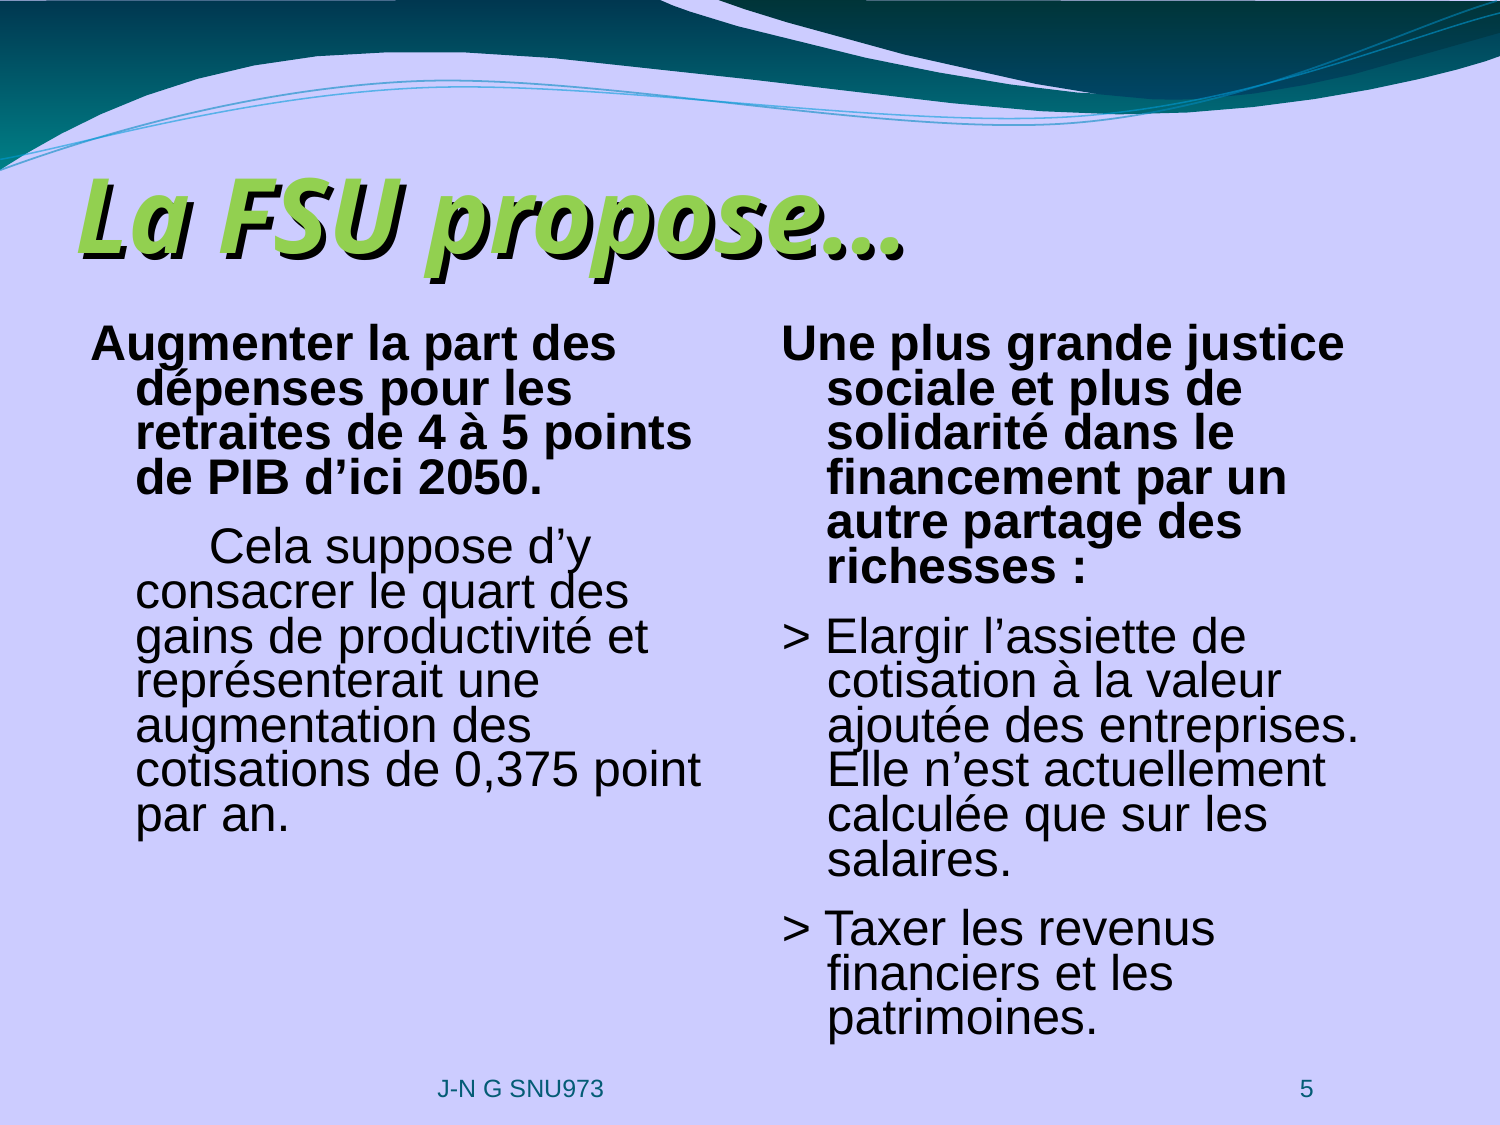

# La FSU propose…
Augmenter la part des dépenses pour les retraites de 4 à 5 points de PIB d’ici 2050.
	Cela suppose d’y consacrer le quart des gains de productivité et représenterait une augmentation des cotisations de 0,375 point par an.
Une plus grande justice sociale et plus de solidarité dans le financement par un autre partage des richesses :
> Elargir l’assiette de cotisation à la valeur ajoutée des entreprises. Elle n’est actuellement calculée que sur les salaires.
> Taxer les revenus financiers et les patrimoines.
J-N G SNU973